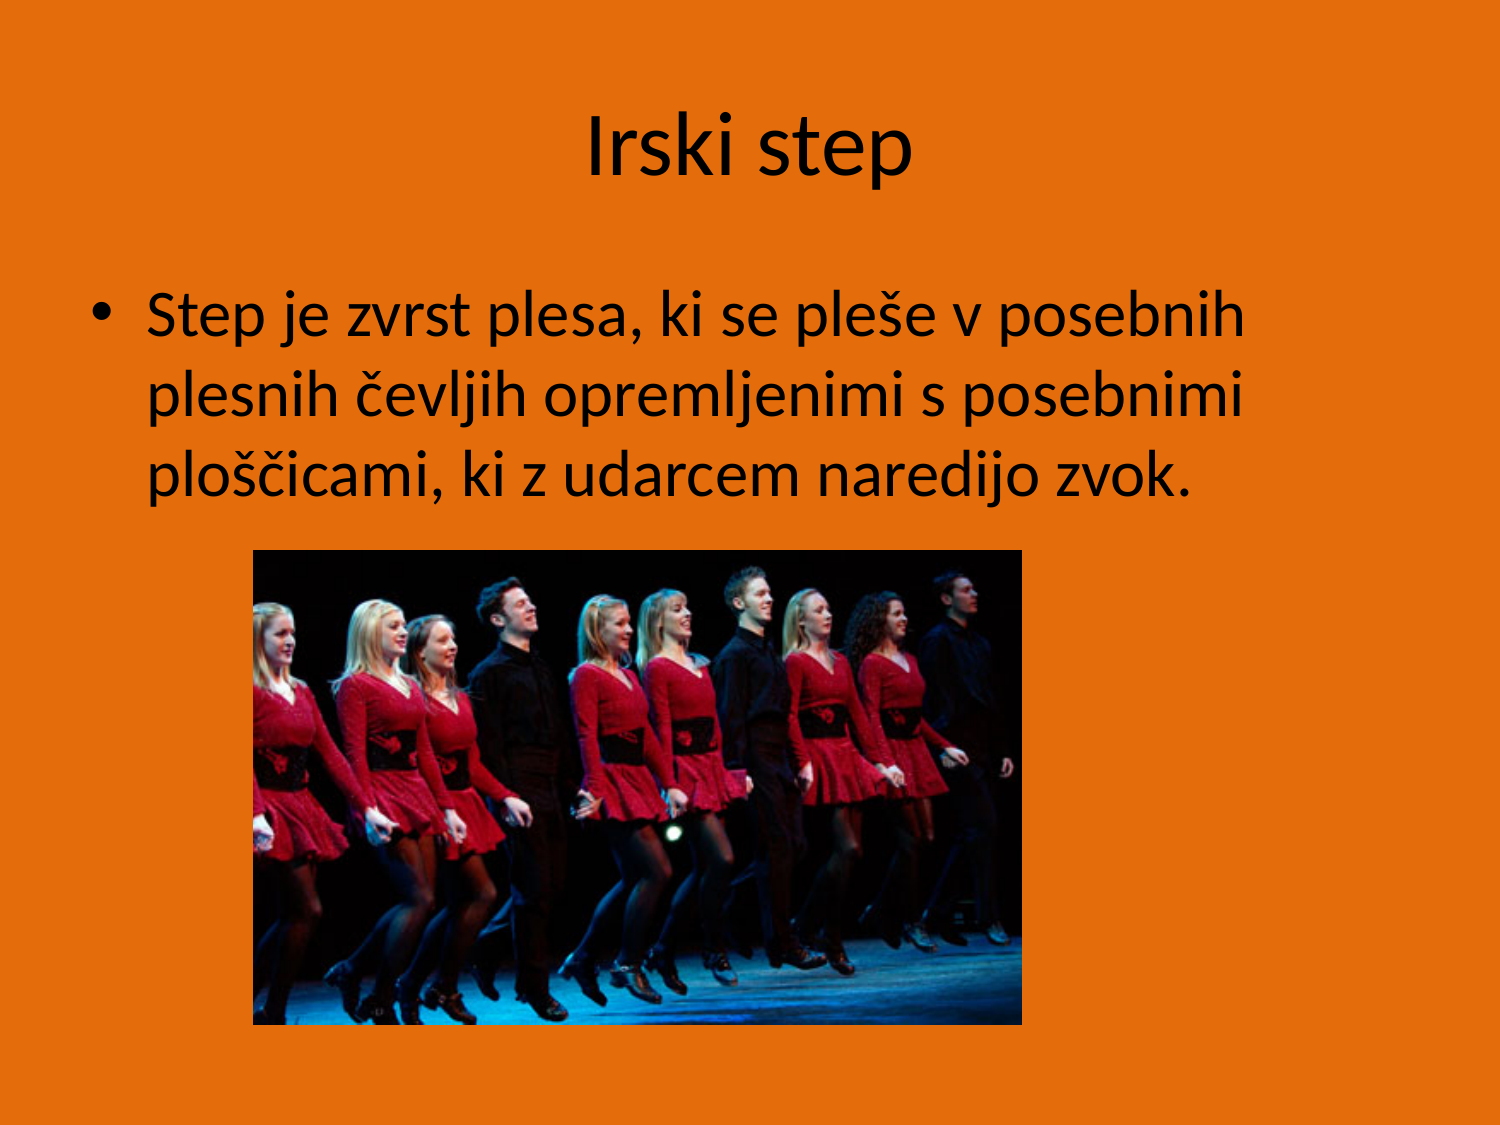

# Irski step
Step je zvrst plesa, ki se pleše v posebnih plesnih čevljih opremljenimi s posebnimi ploščicami, ki z udarcem naredijo zvok.